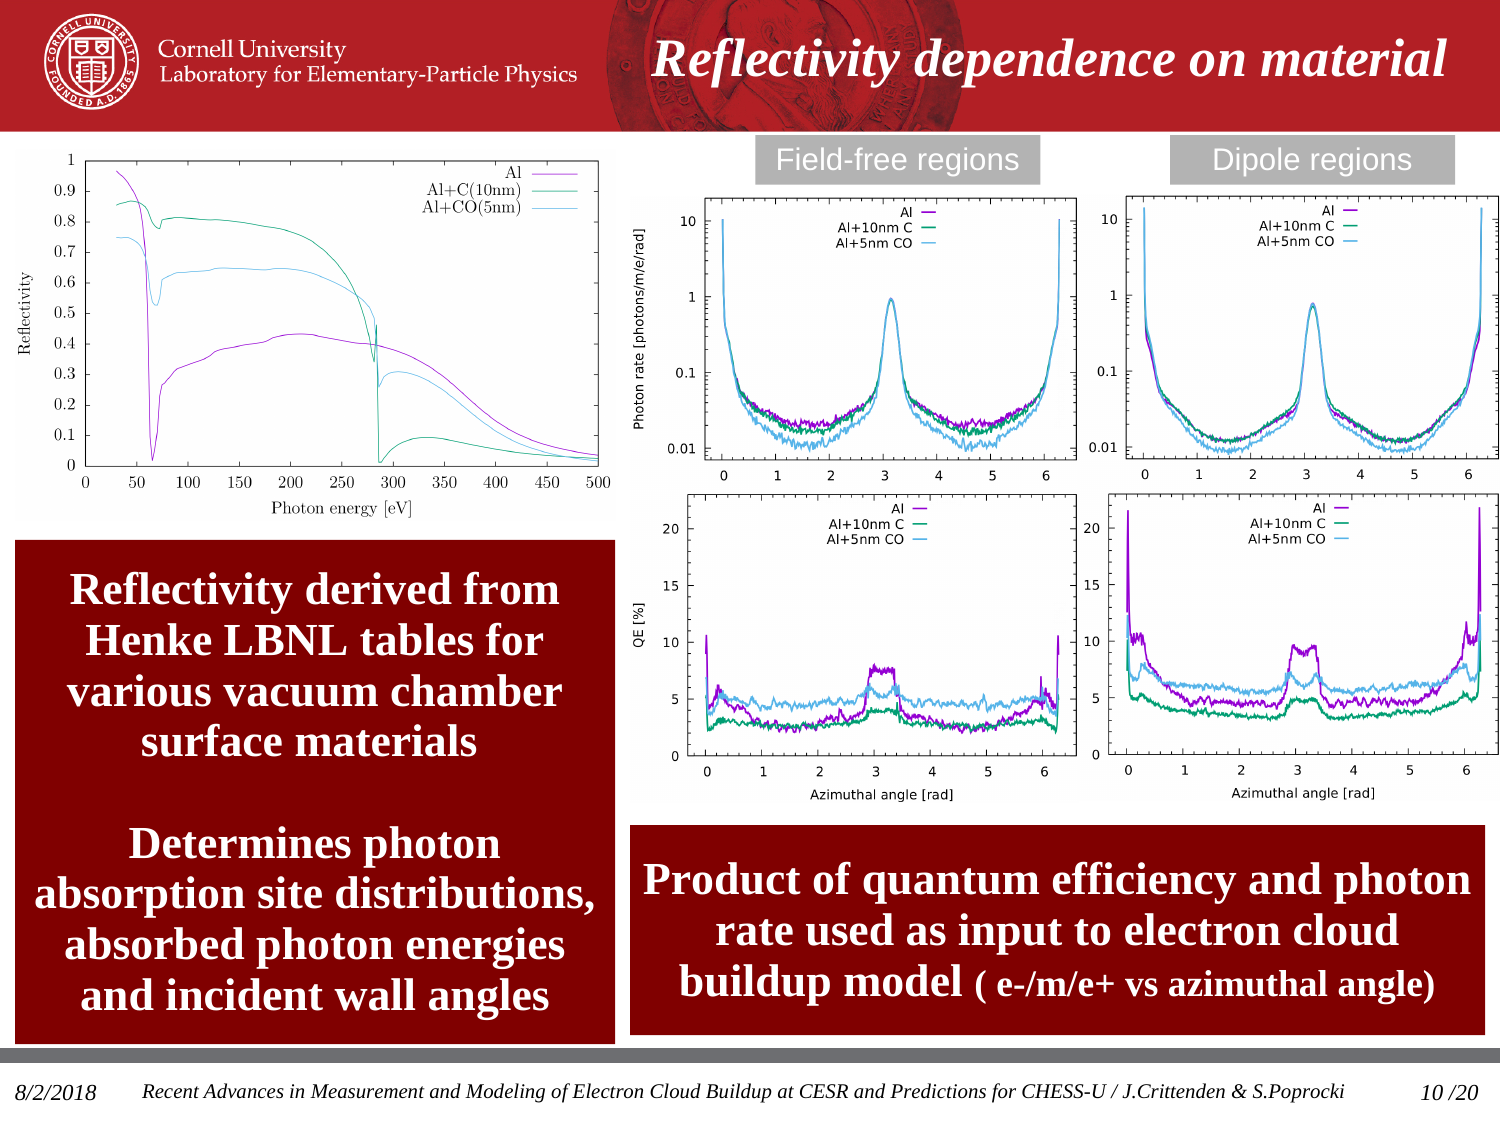

# Reflectivity dependence on material
Field-free regions
Dipole regions
Reflectivity derived from Henke LBNL tables for various vacuum chamber surface materials
Determines photon absorption site distributions, absorbed photon energies and incident wall angles
Product of quantum efficiency and photon rate used as input to electron cloud buildup model ( e-/m/e+ vs azimuthal angle)